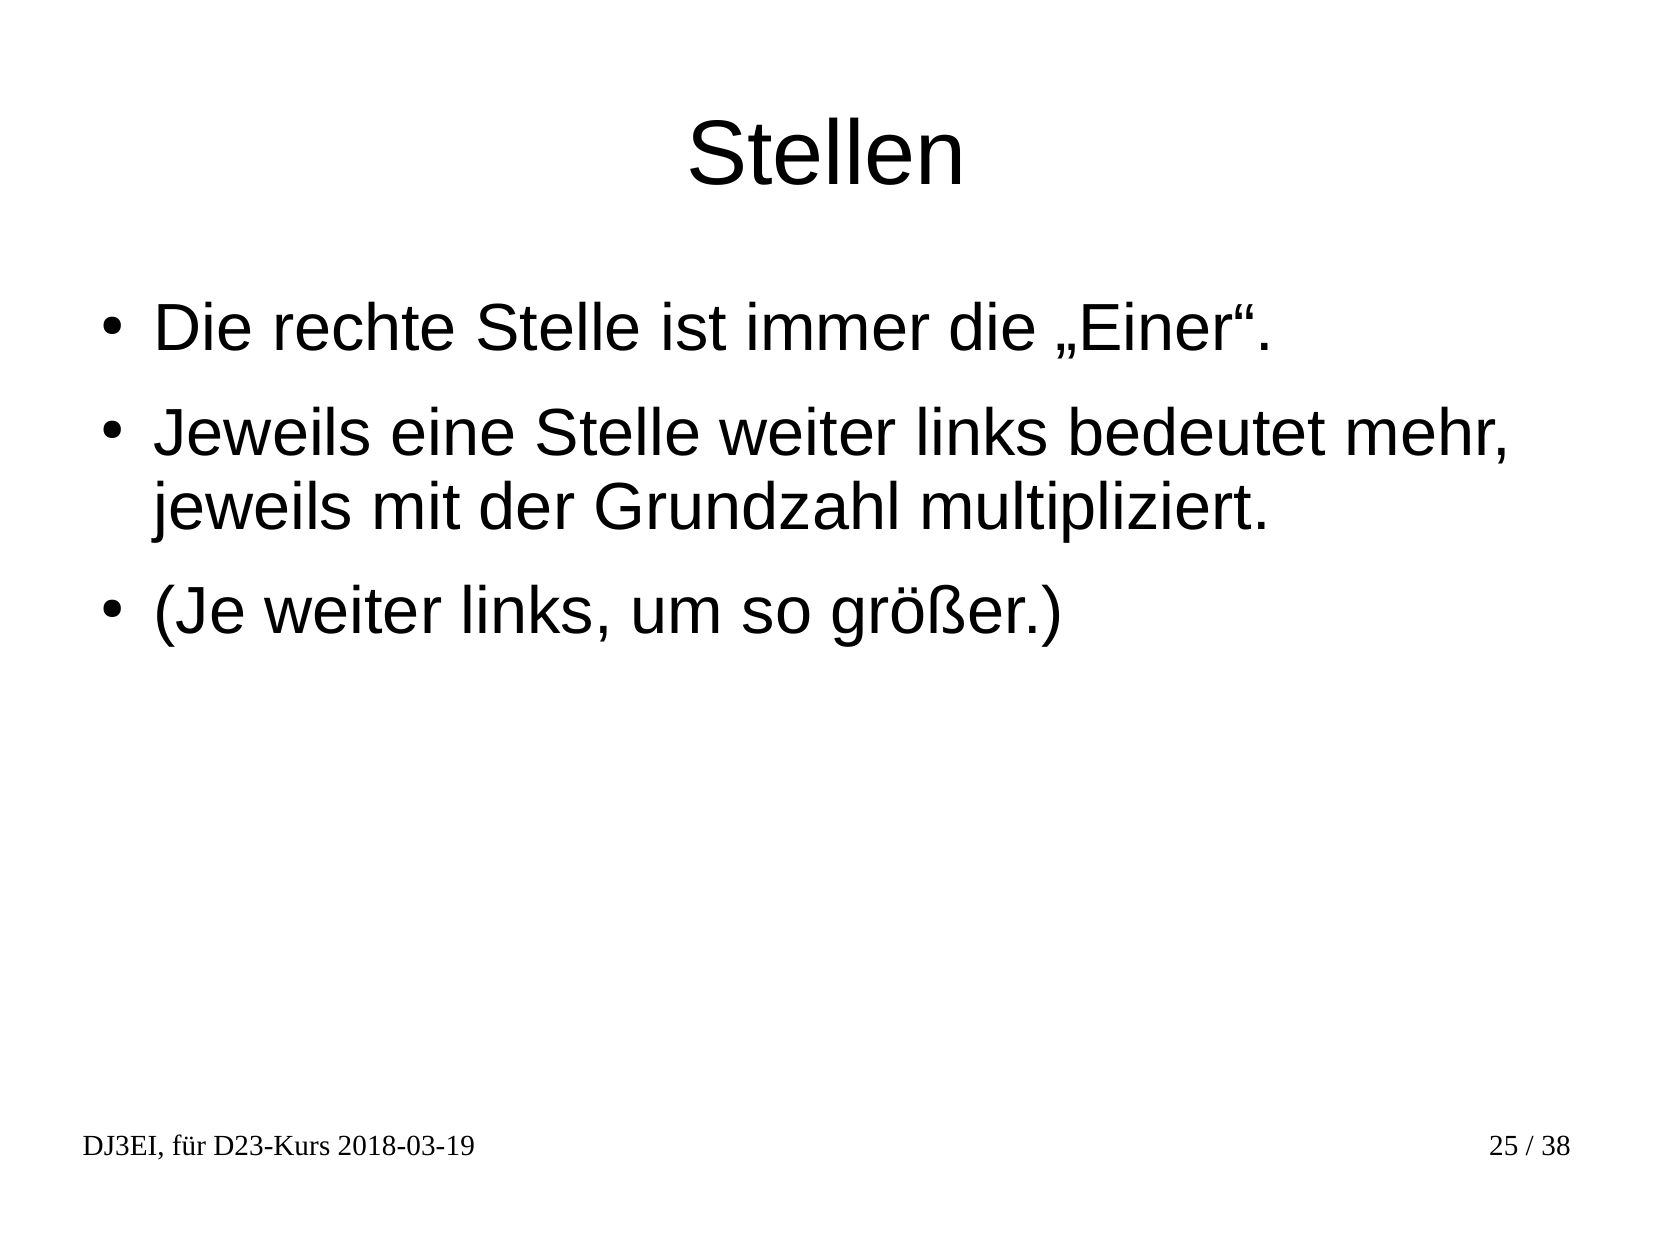

# Stellen
Die rechte Stelle ist immer die „Einer“.
Jeweils eine Stelle weiter links bedeutet mehr,
jeweils mit der Grundzahl multipliziert.
(Je weiter links, um so größer.)
25